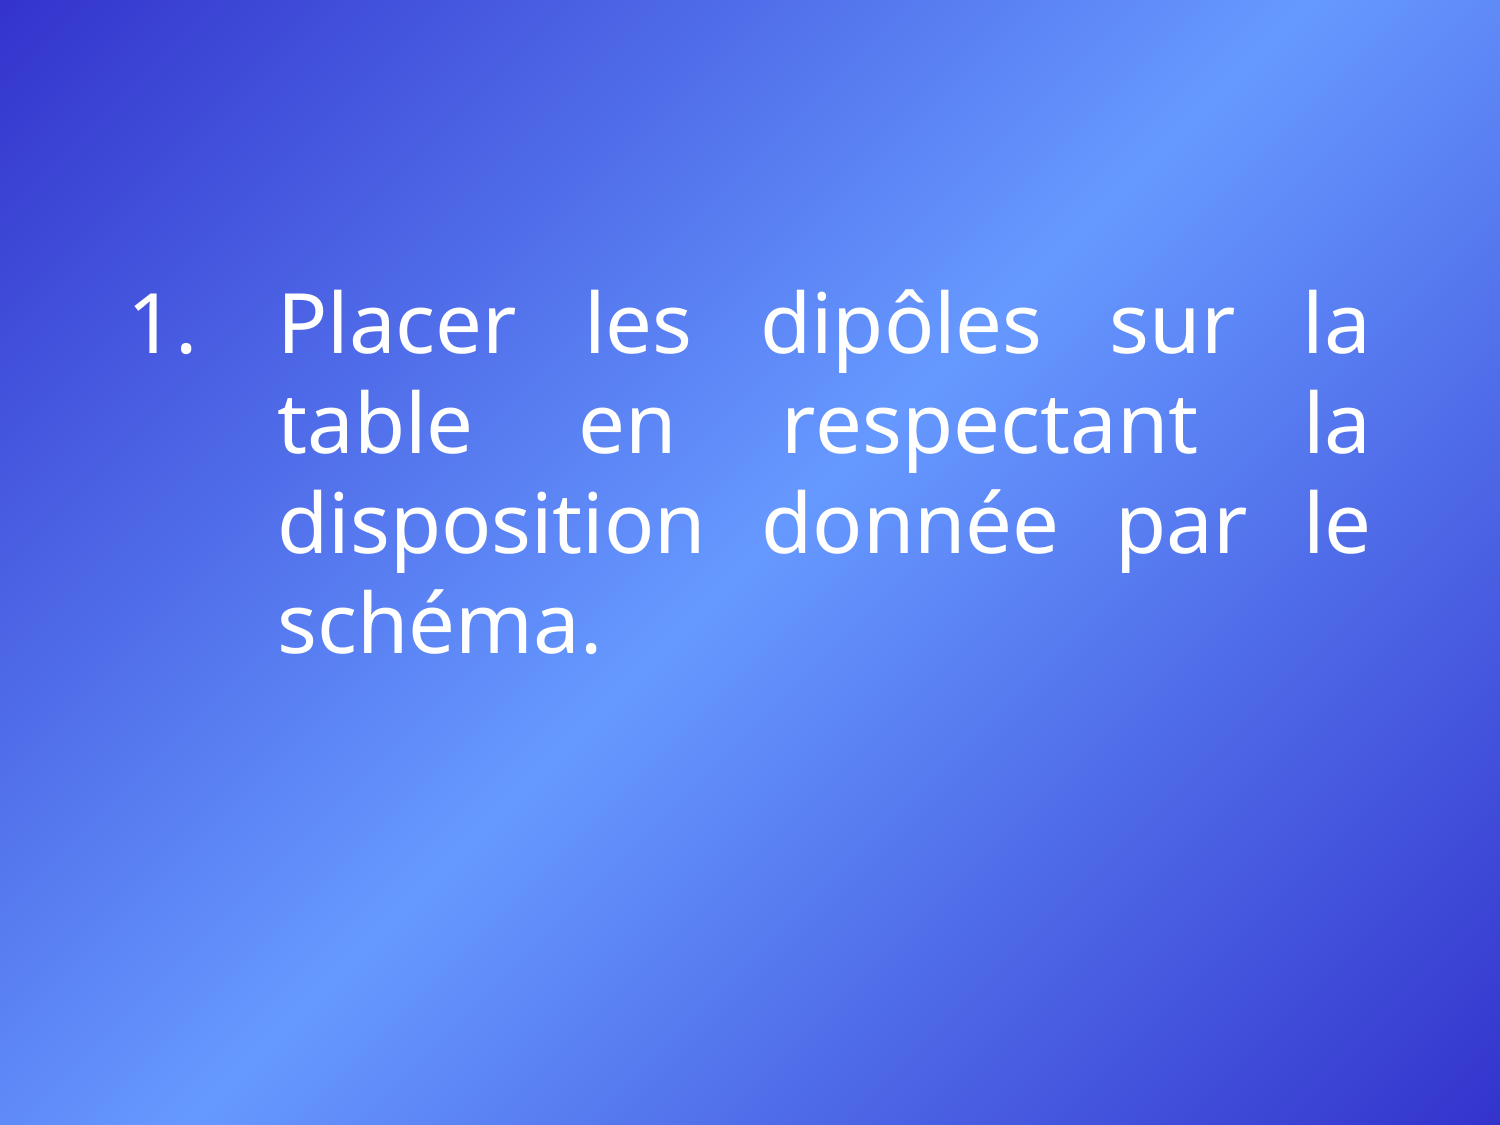

# Placer les dipôles sur la table en respectant la disposition donnée par le schéma.